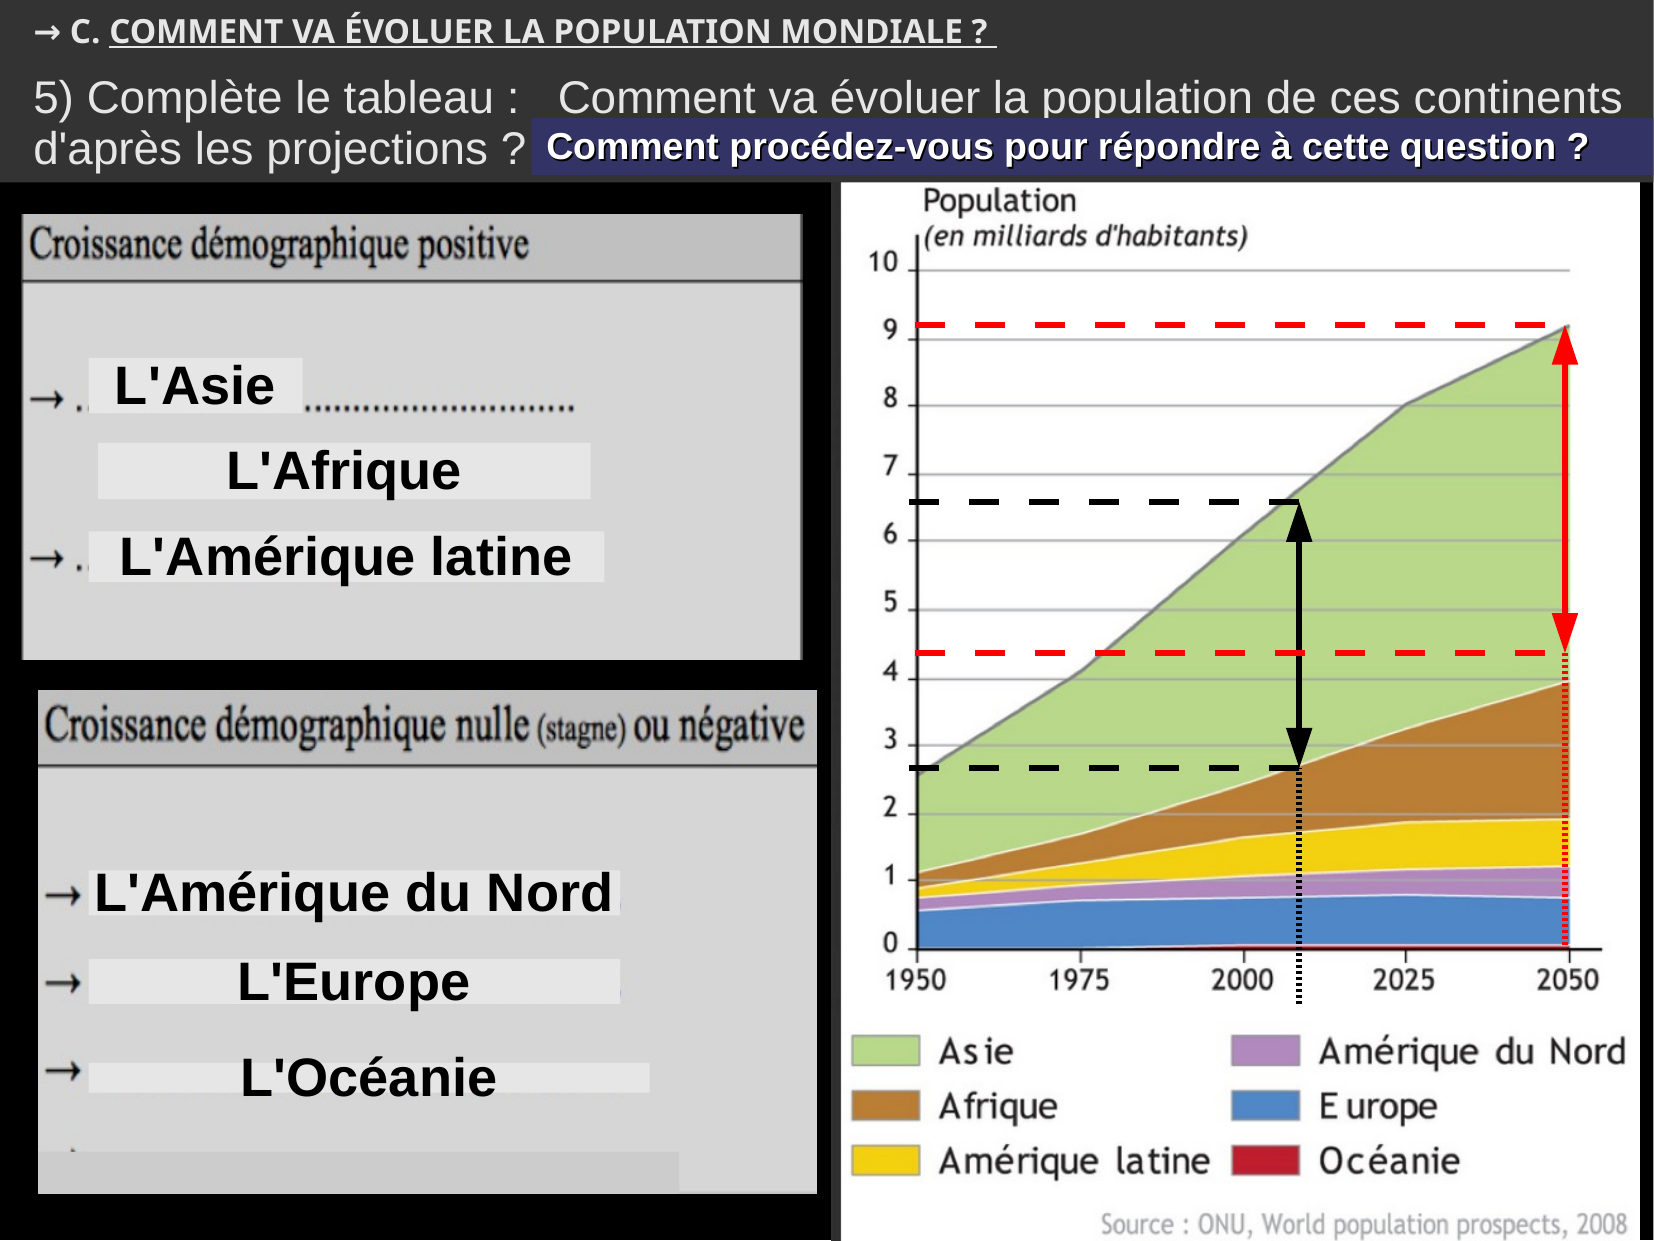

→ C. COMMENT VA ÉVOLUER LA POPULATION MONDIALE ?
5) Complète le tableau : Comment va évoluer la population de ces continents
d'après les projections ?
Comment procédez-vous pour répondre à cette question ?
L'Asie
L'Afrique
L'Amérique latine
L'Amérique du Nord
L'Europe
L'Océanie